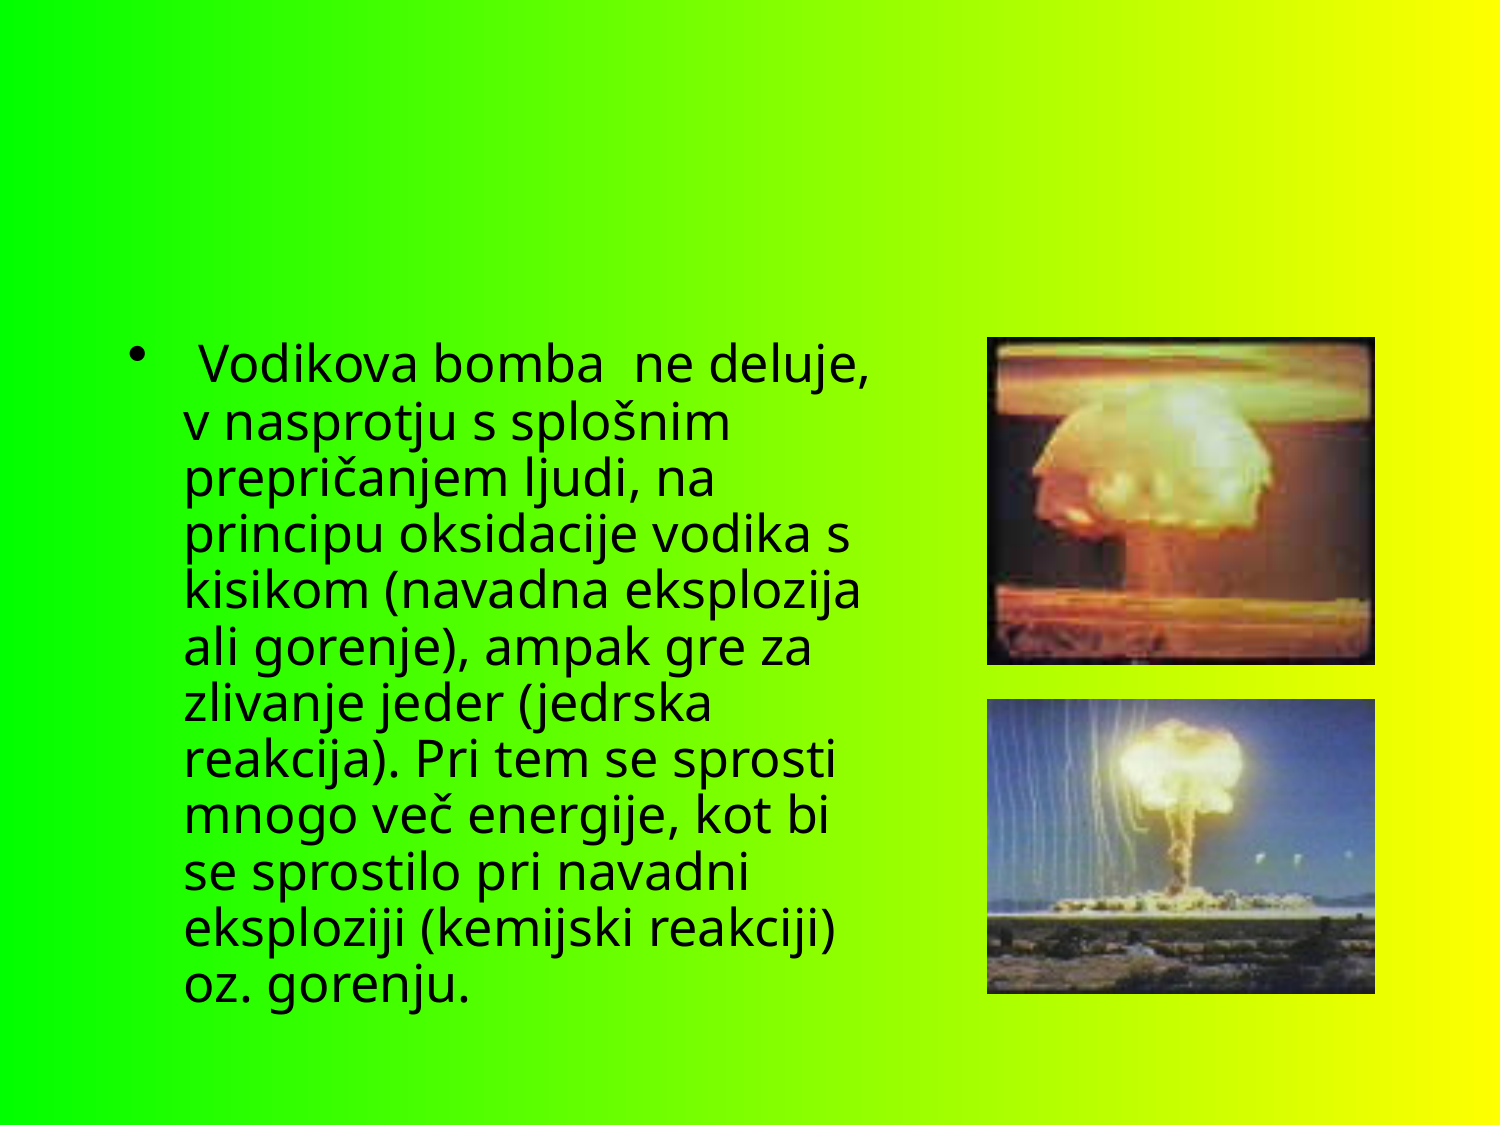

#
 Vodikova bomba  ne deluje, v nasprotju s splošnim prepričanjem ljudi, na principu oksidacije vodika s kisikom (navadna eksplozija ali gorenje), ampak gre za zlivanje jeder (jedrska reakcija). Pri tem se sprosti  mnogo več energije, kot bi se sprostilo pri navadni  eksploziji (kemijski reakciji) oz. gorenju.